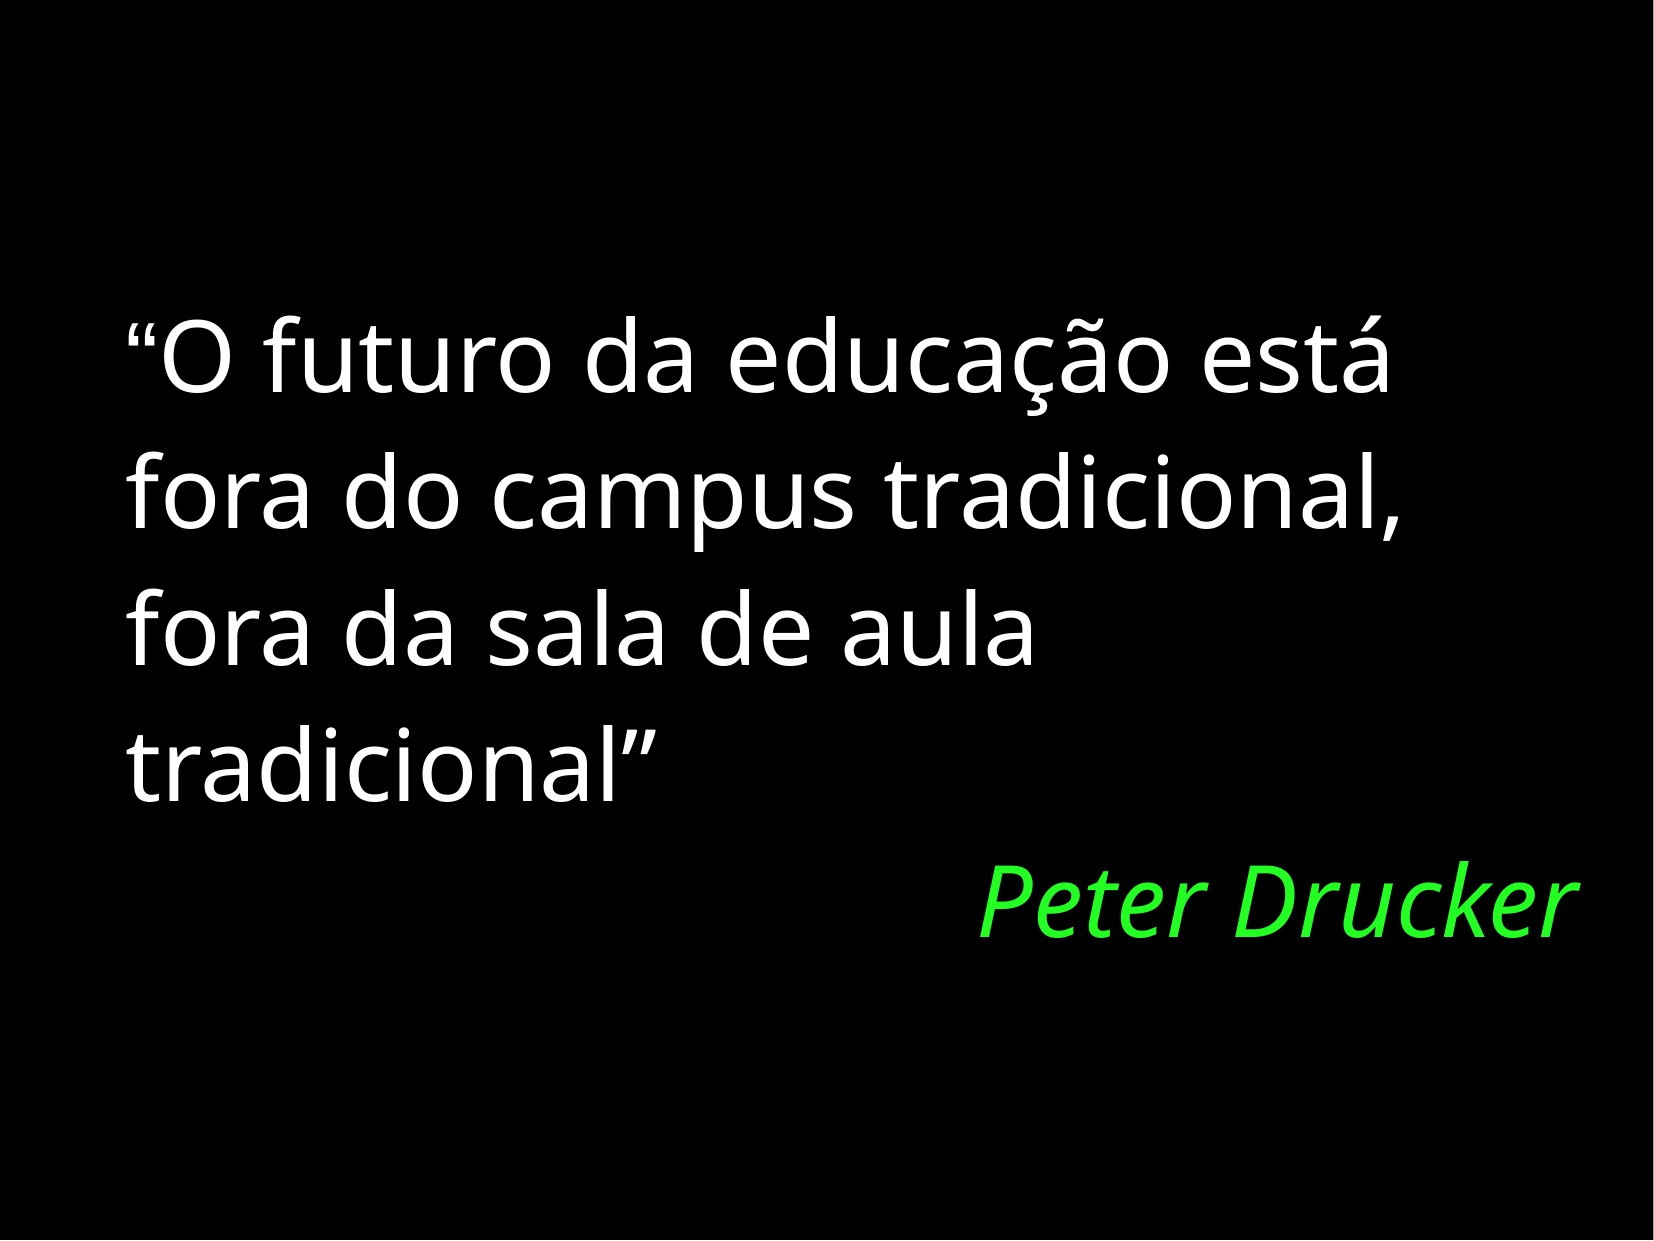

“O futuro da educação está
fora do campus tradicional,
fora da sala de aula tradicional”
Peter Drucker